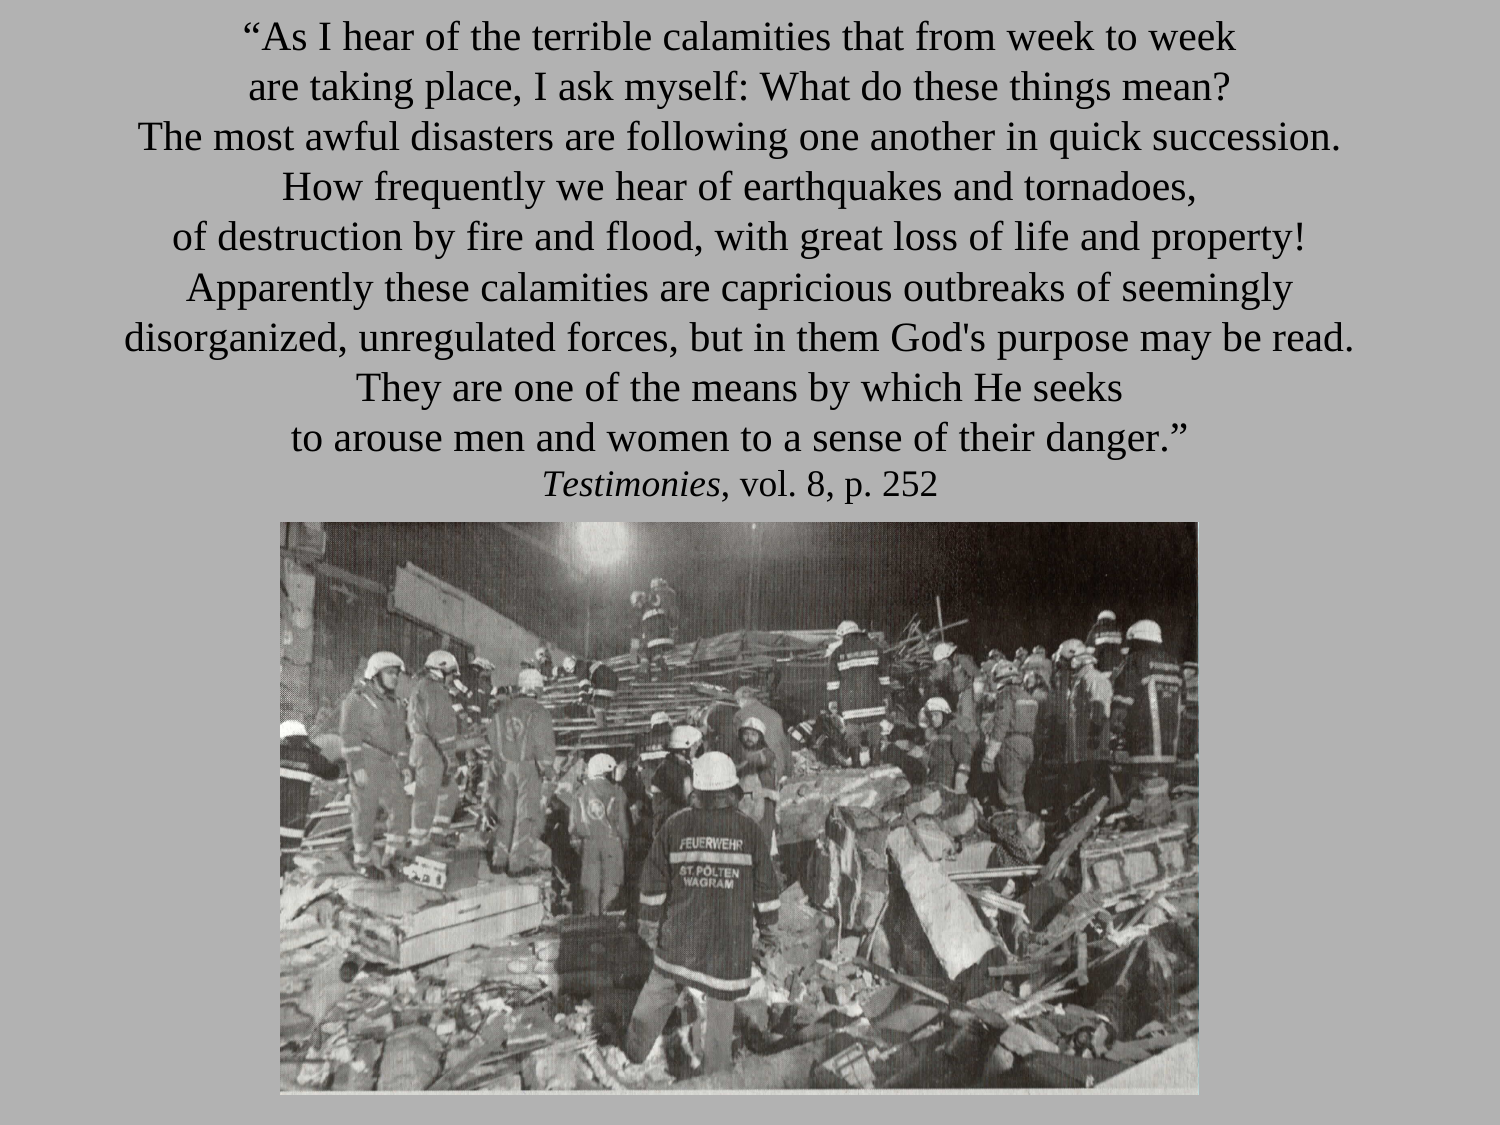

“As I hear of the terrible calamities that from week to week
are taking place, I ask myself: What do these things mean?
The most awful disasters are following one another in quick succession. How frequently we hear of earthquakes and tornadoes,
of destruction by fire and flood, with great loss of life and property! Apparently these calamities are capricious outbreaks of seemingly disorganized, unregulated forces, but in them God's purpose may be read. They are one of the means by which He seeks
to arouse men and women to a sense of their danger.”
Testimonies, vol. 8, p. 252